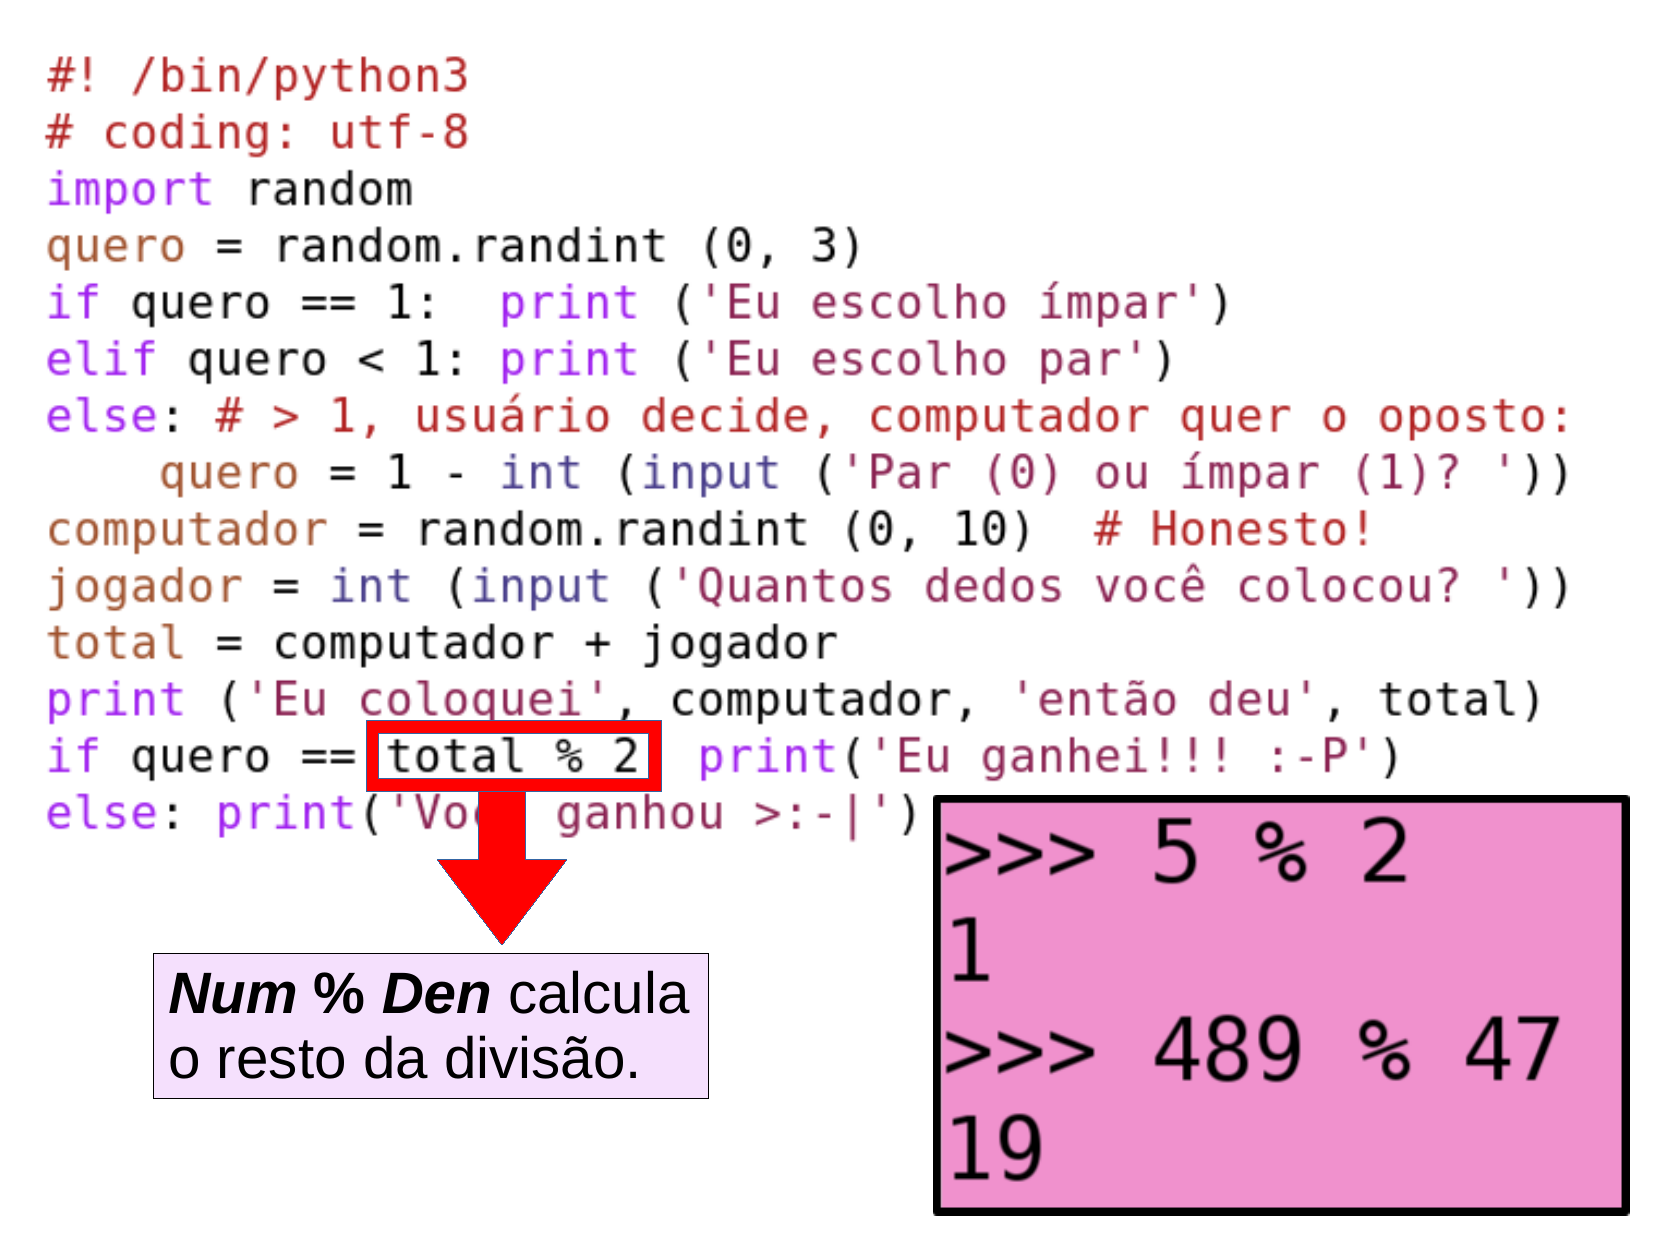

Num % Den calcula o resto da divisão.